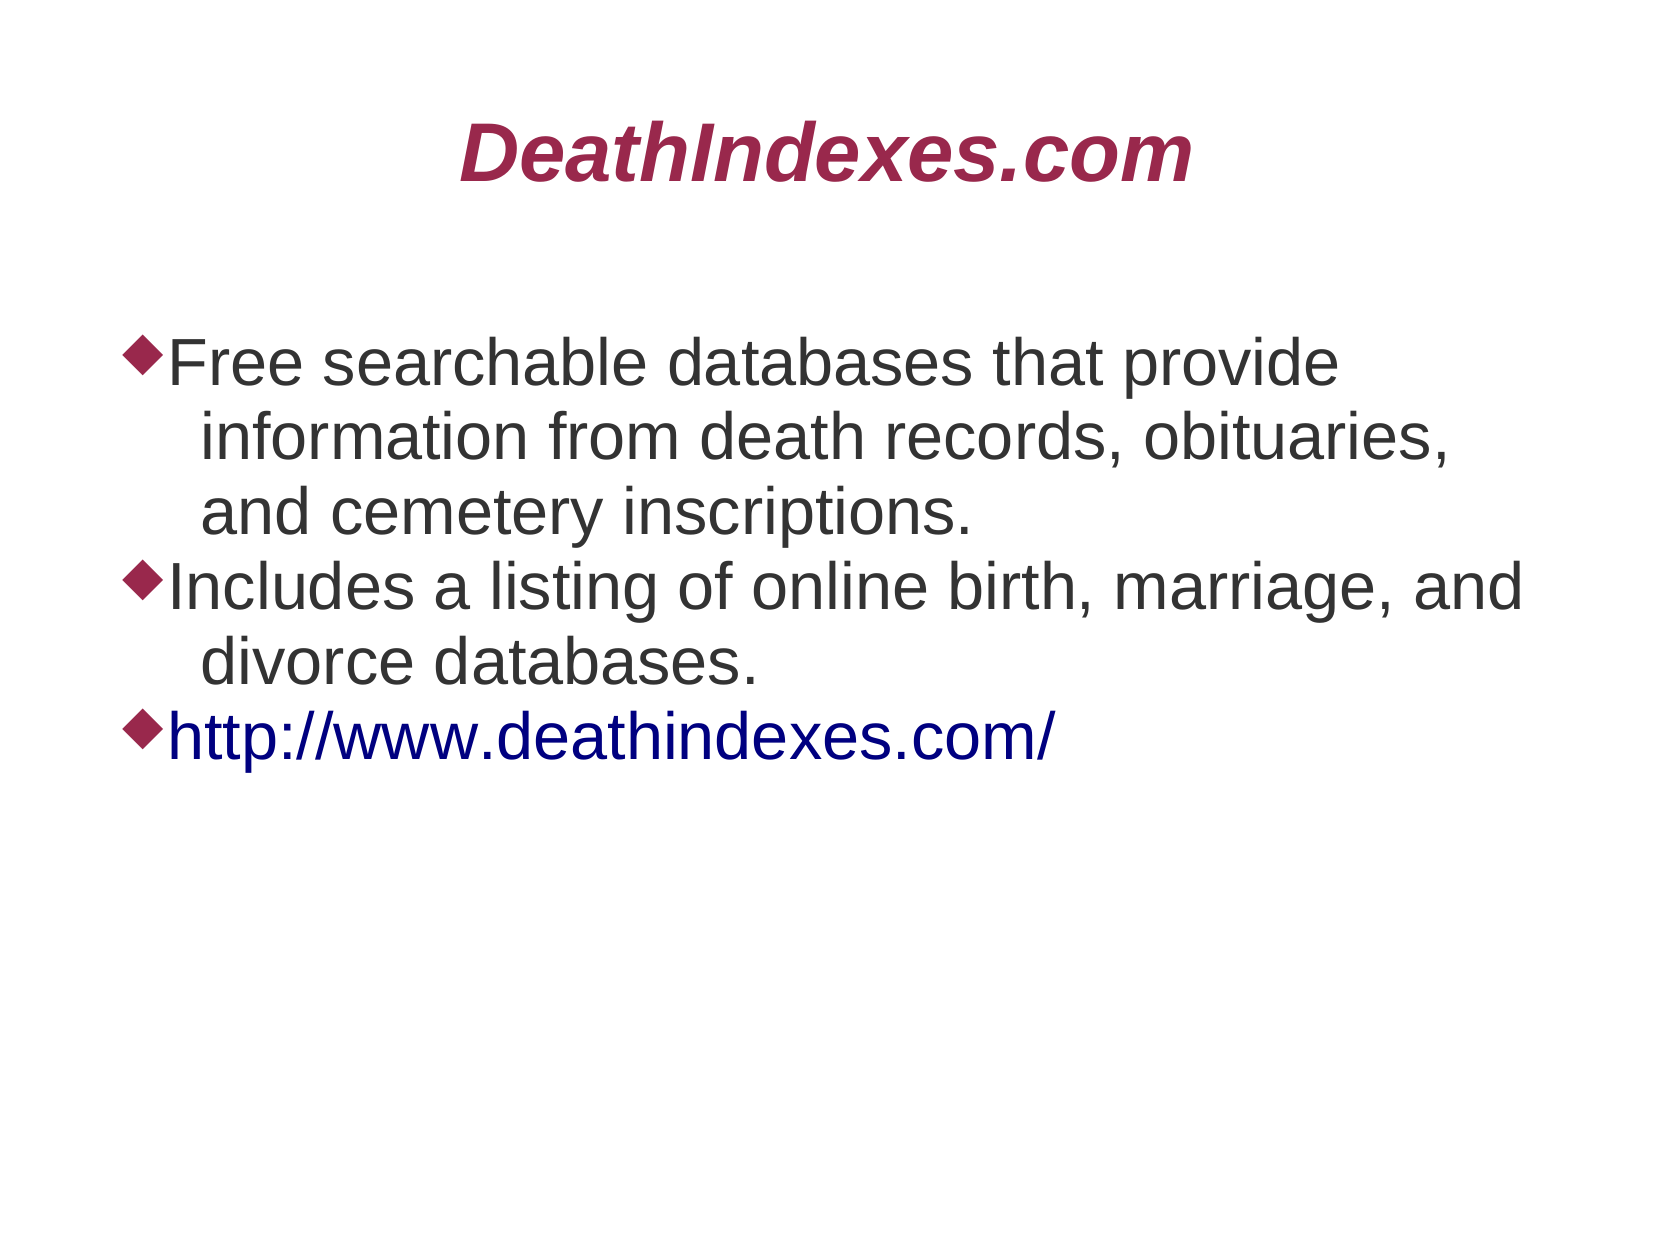

# DeathIndexes.com
Free searchable databases that provide information from death records, obituaries, and cemetery inscriptions.
Includes a listing of online birth, marriage, and divorce databases.
http://www.deathindexes.com/